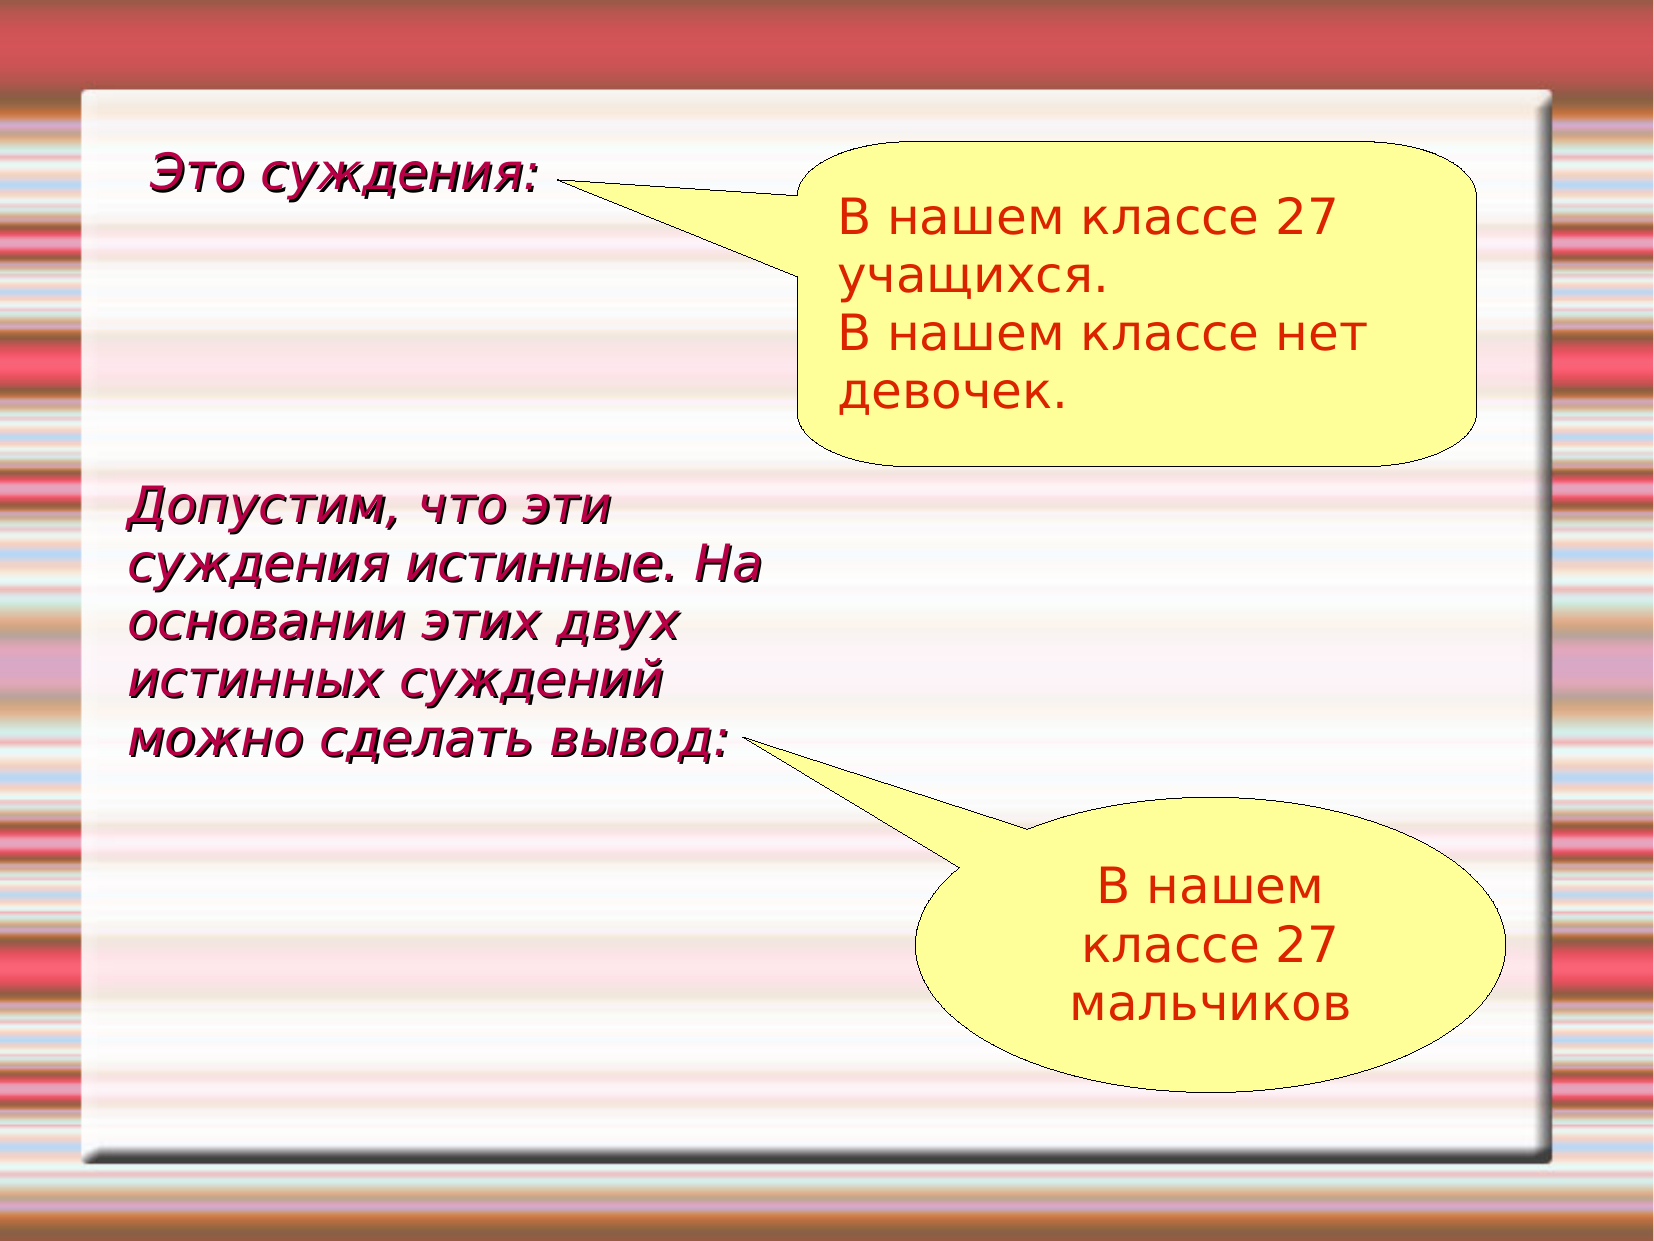

Это суждения:
В нашем классе 27 учащихся.
В нашем классе нет девочек.
Допустим, что эти суждения истинные. На основании этих двух истинных суждений можно сделать вывод:
В нашем классе 27 мальчиков